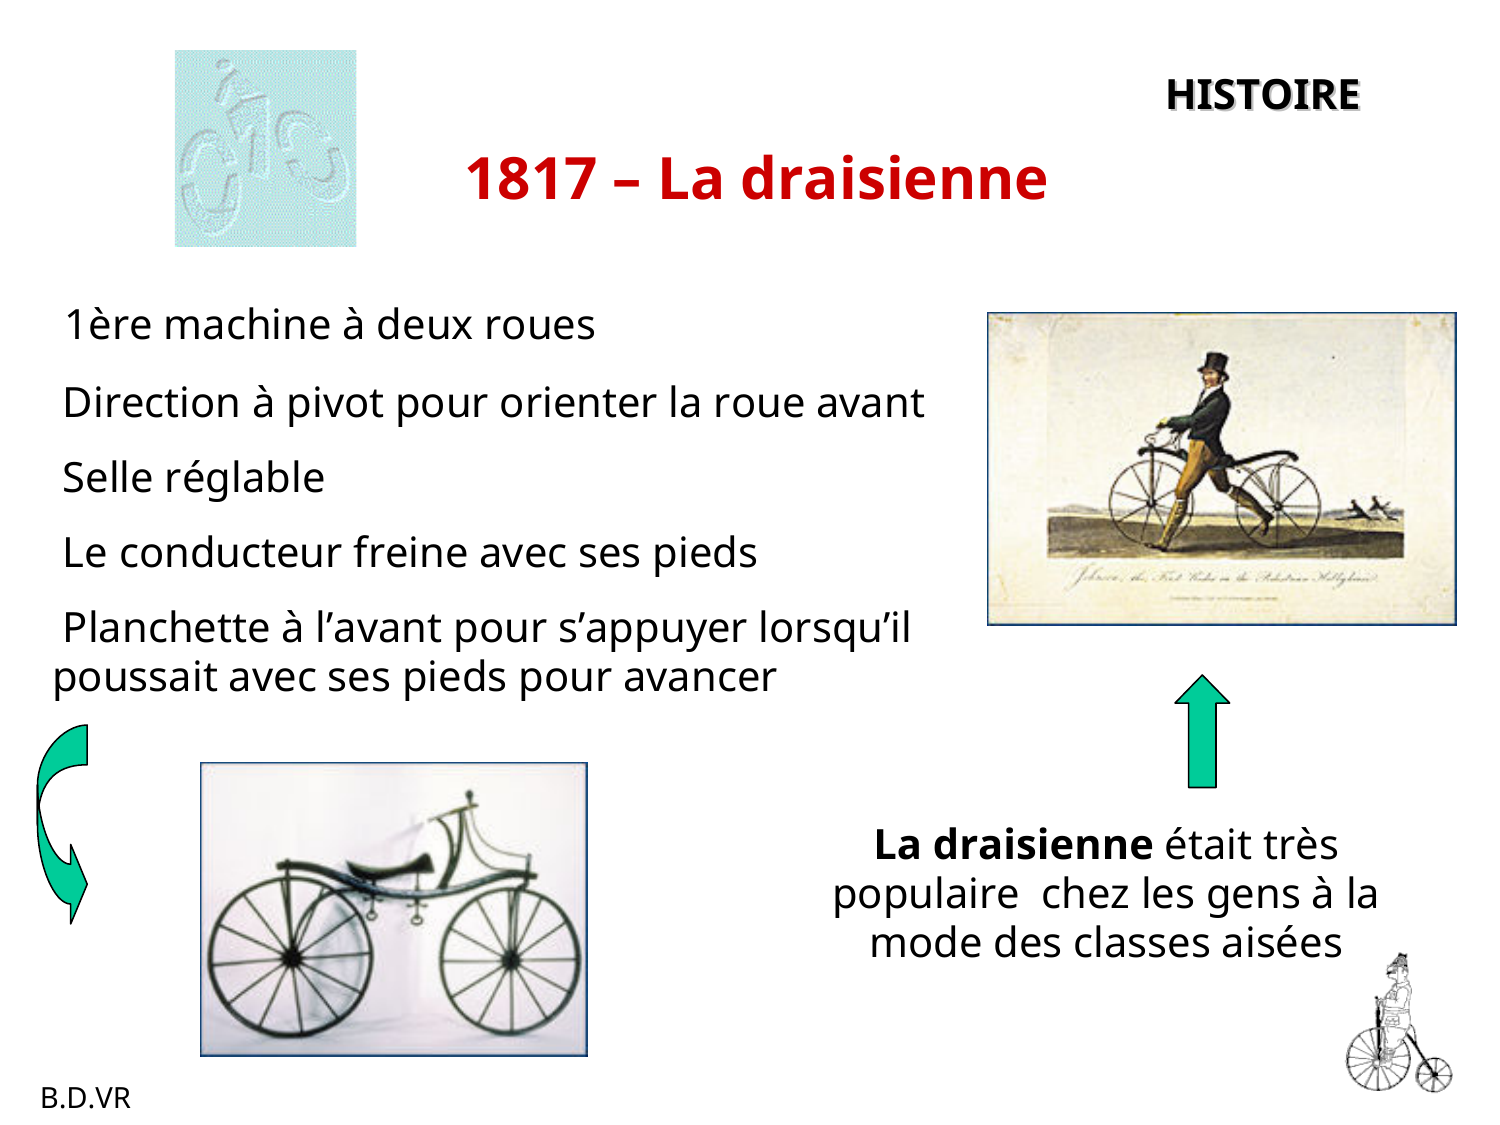

HISTOIRE
#
1817 – La draisienne
 1ère machine à deux roues
 Direction à pivot pour orienter la roue avant
 Selle réglable
 Le conducteur freine avec ses pieds
 Planchette à l’avant pour s’appuyer lorsqu’il poussait avec ses pieds pour avancer
La draisienne était très populaire chez les gens à la mode des classes aisées
B.D.VR